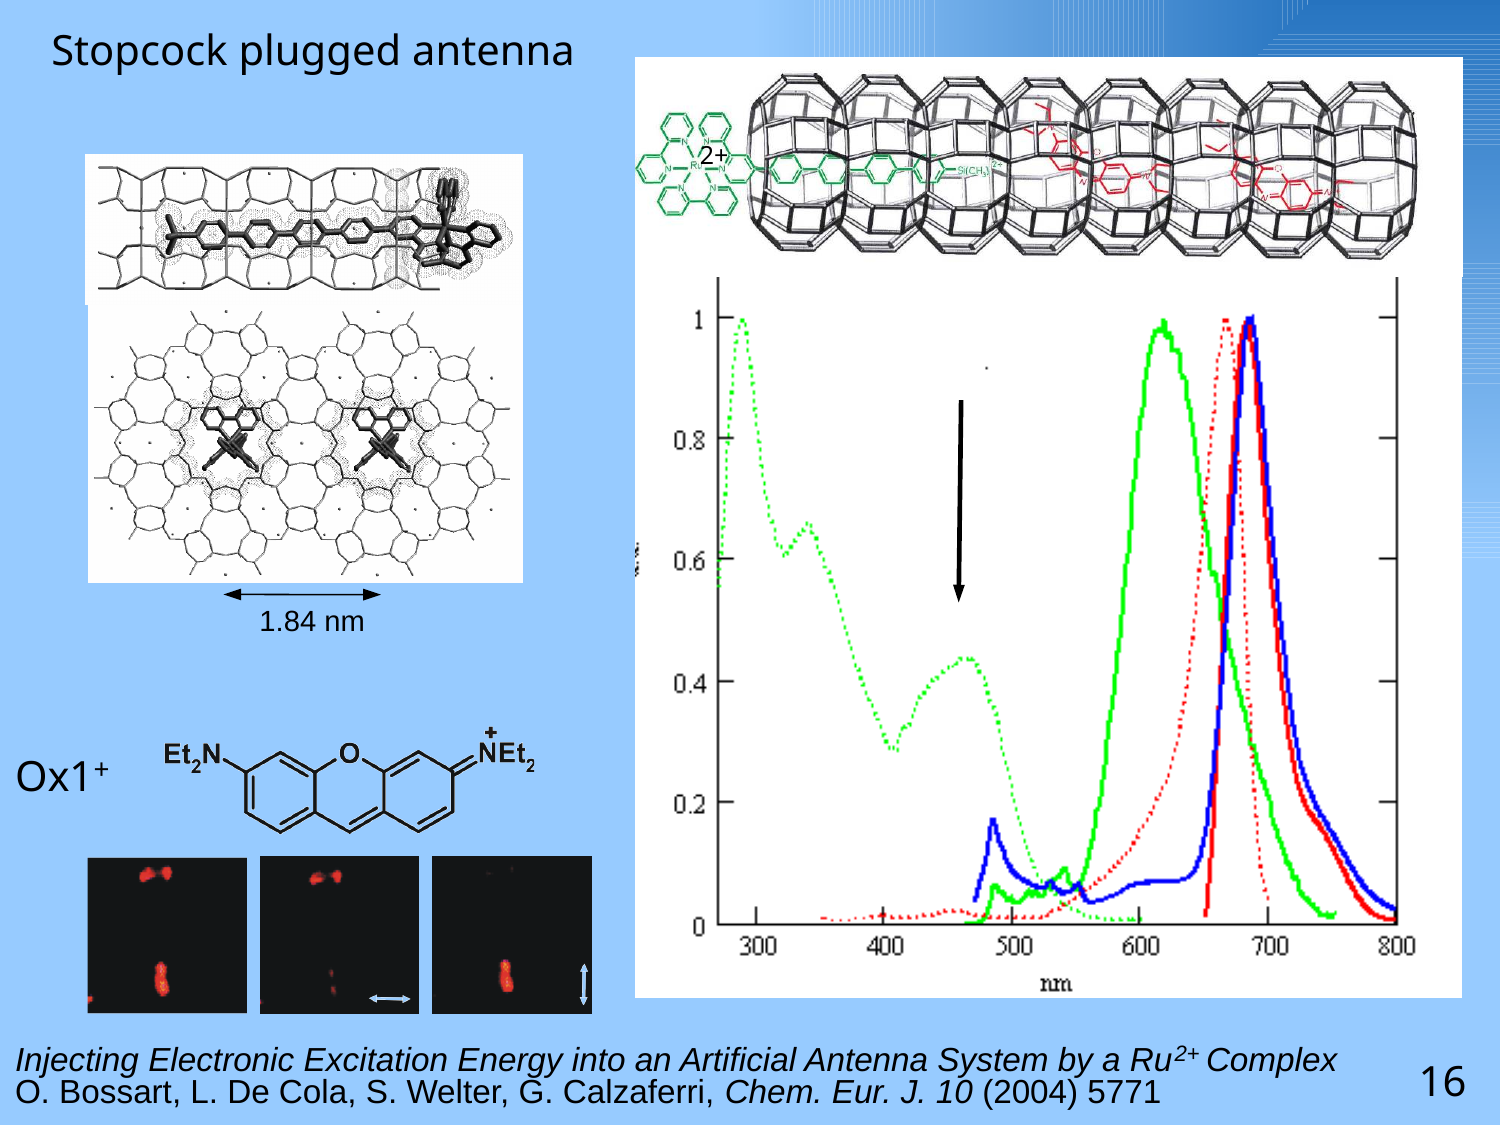

Stopcock plugged antenna
2+
 1.84 nm
Ox1+
Injecting Electronic Excitation Energy into an Artificial Antenna System by a Ru2+ Complex
O. Bossart, L. De Cola, S. Welter, G. Calzaferri, Chem. Eur. J. 10 (2004) 5771